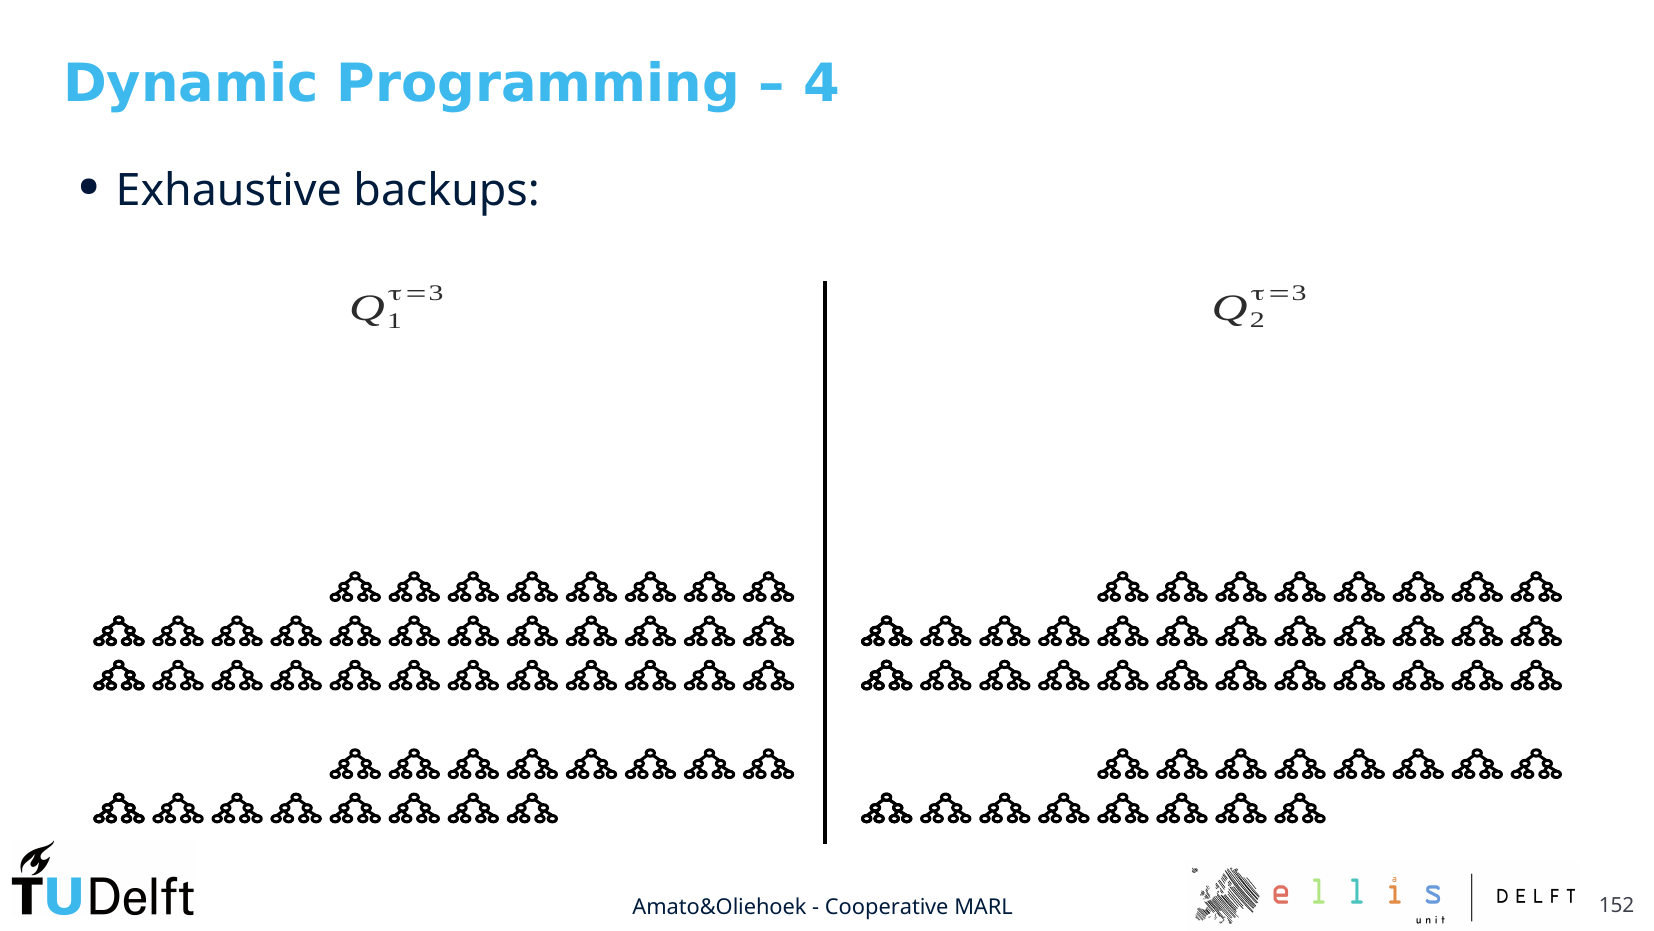

# Dynamic Programming – 4
Exhaustive backups:
Amato&Oliehoek - Cooperative MARL